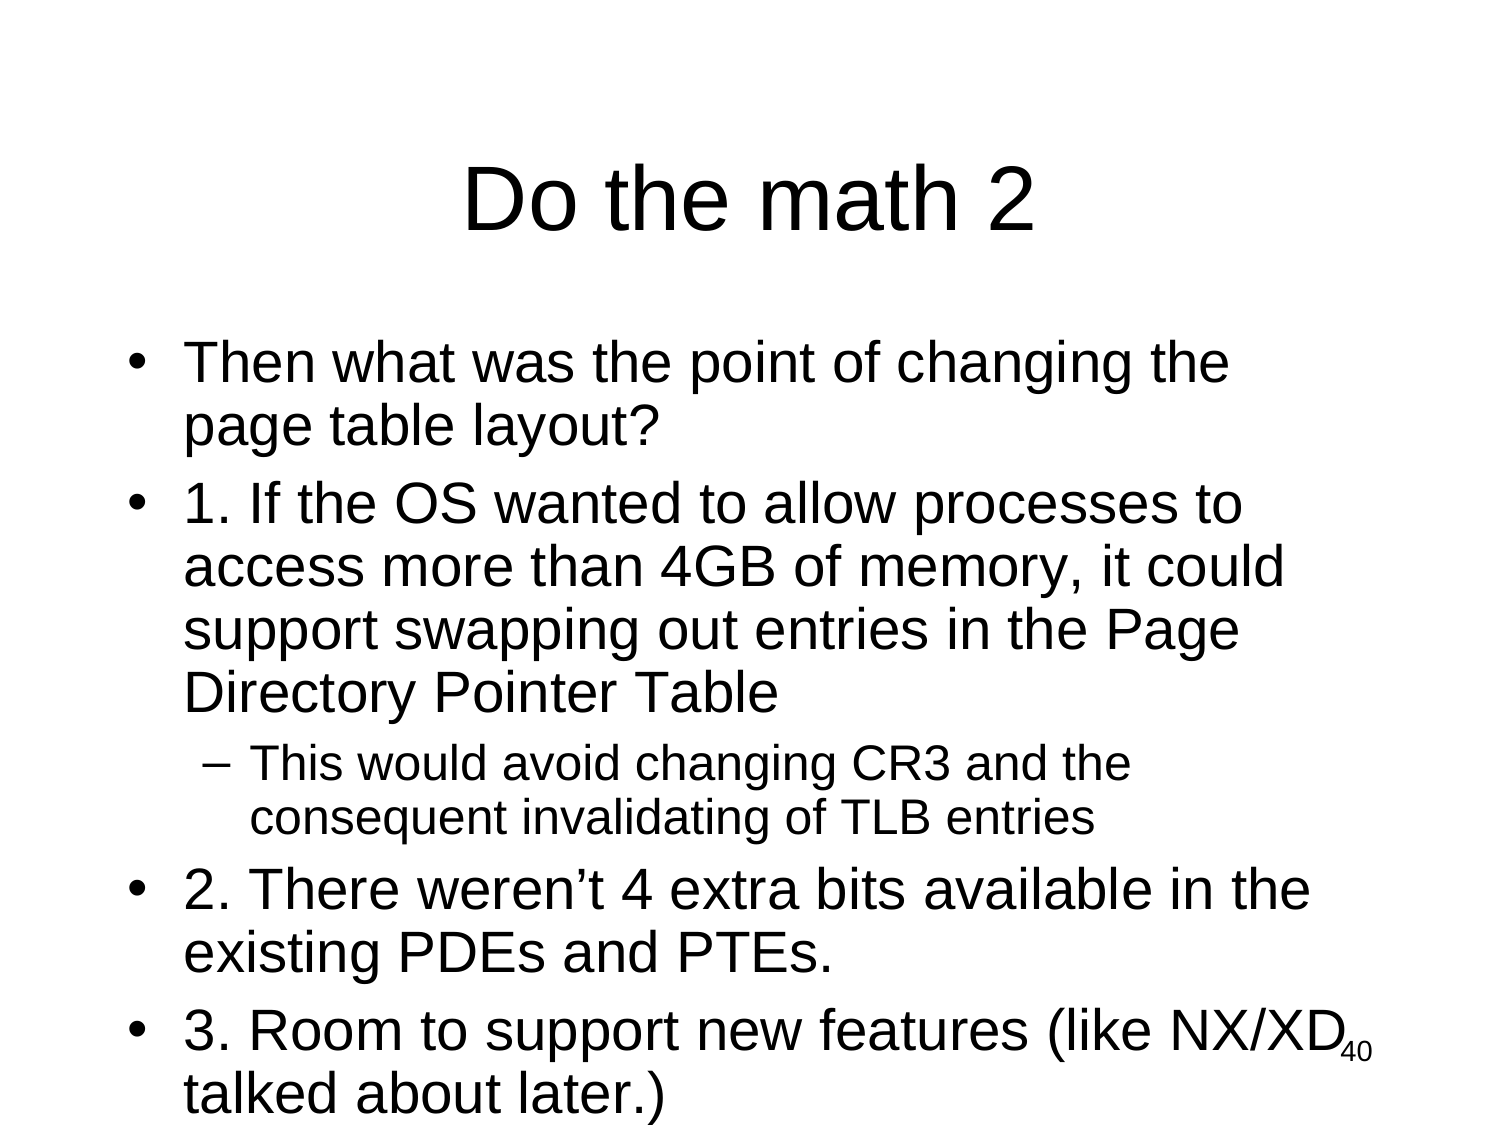

# Do the math 2
Then what was the point of changing the page table layout?
1. If the OS wanted to allow processes to access more than 4GB of memory, it could support swapping out entries in the Page Directory Pointer Table
This would avoid changing CR3 and the consequent invalidating of TLB entries
2. There weren’t 4 extra bits available in the existing PDEs and PTEs.
3. Room to support new features (like NX/XD talked about later.)